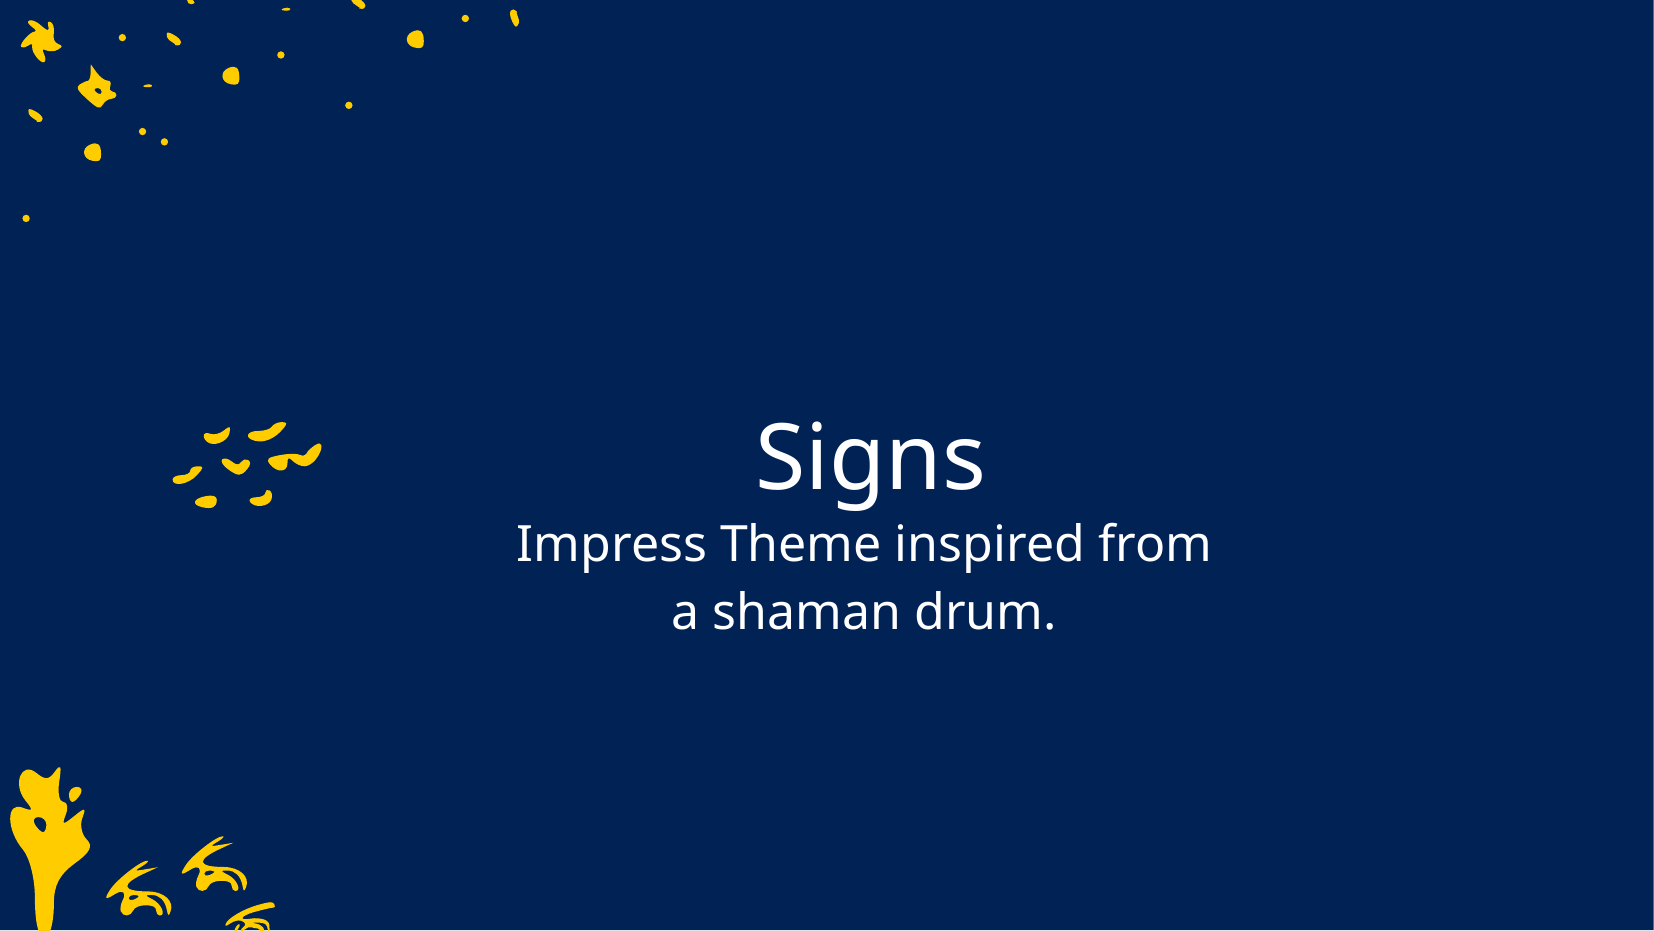

# Signs
Impress Theme inspired from
a shaman drum.